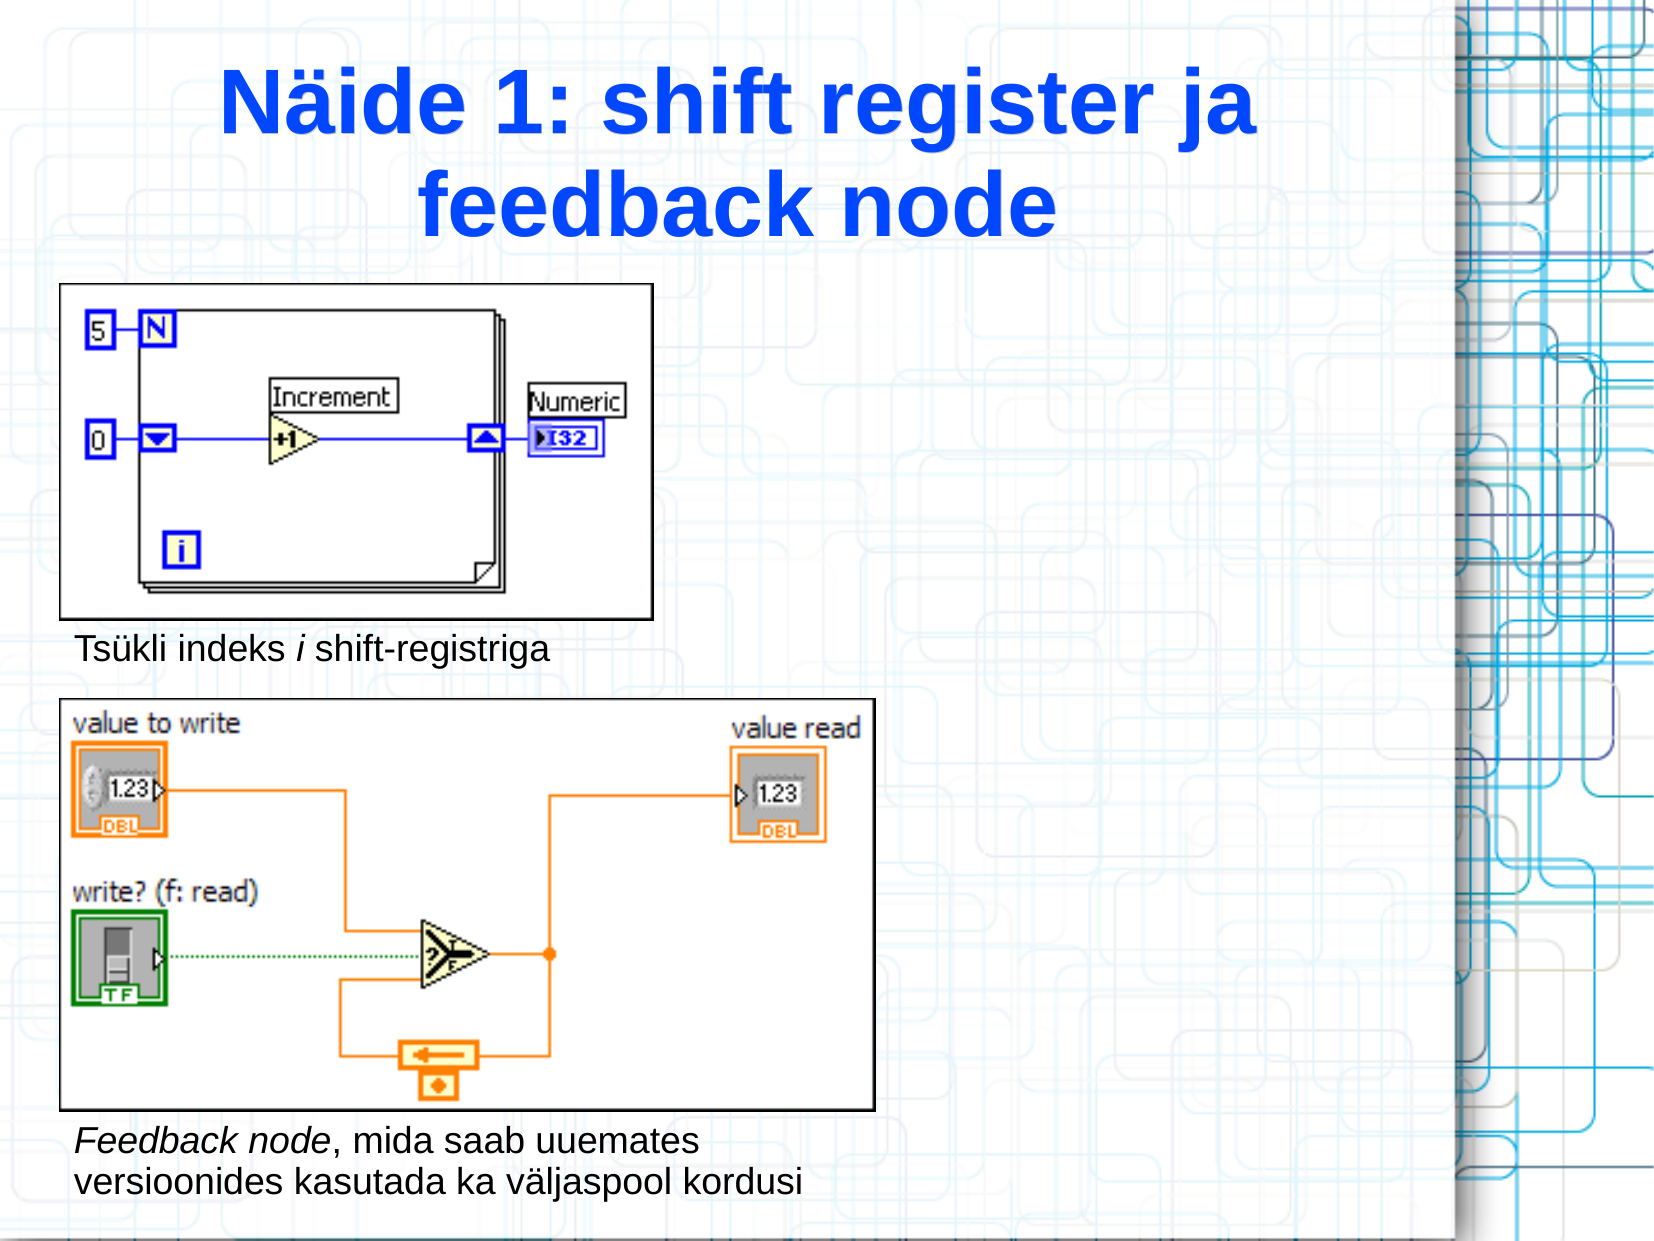

# Näide 1: shift register ja feedback node
Tsükli indeks i shift-registriga
Feedback node, mida saab uuemates versioonides kasutada ka väljaspool kordusi